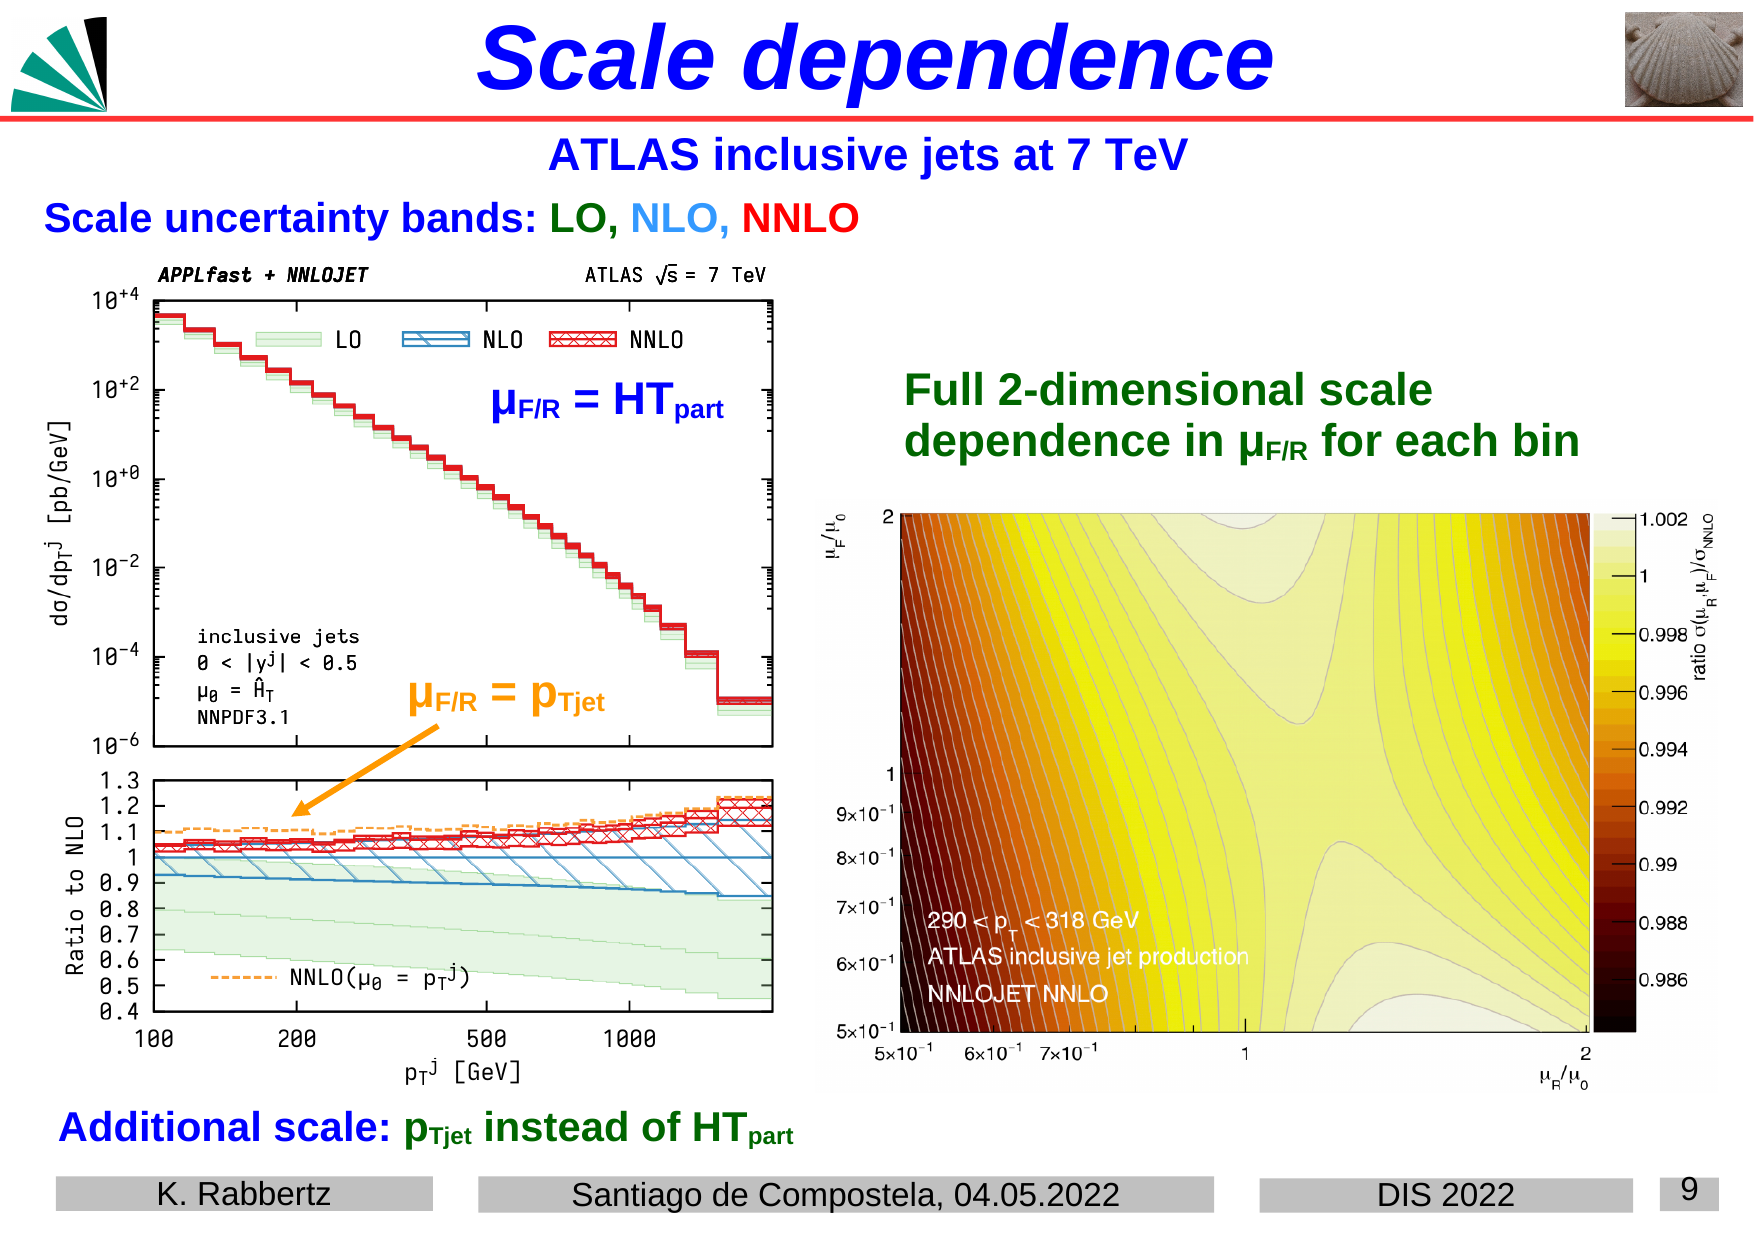

# Scale dependence
ATLAS inclusive jets at 7 TeV
Scale uncertainty bands: LO, NLO, NNLO
Full 2-dimensional scale
dependence in μF/R for each bin
μF/R = HTpart
μF/R = pTjet
Additional scale: pTjet instead of HTpart